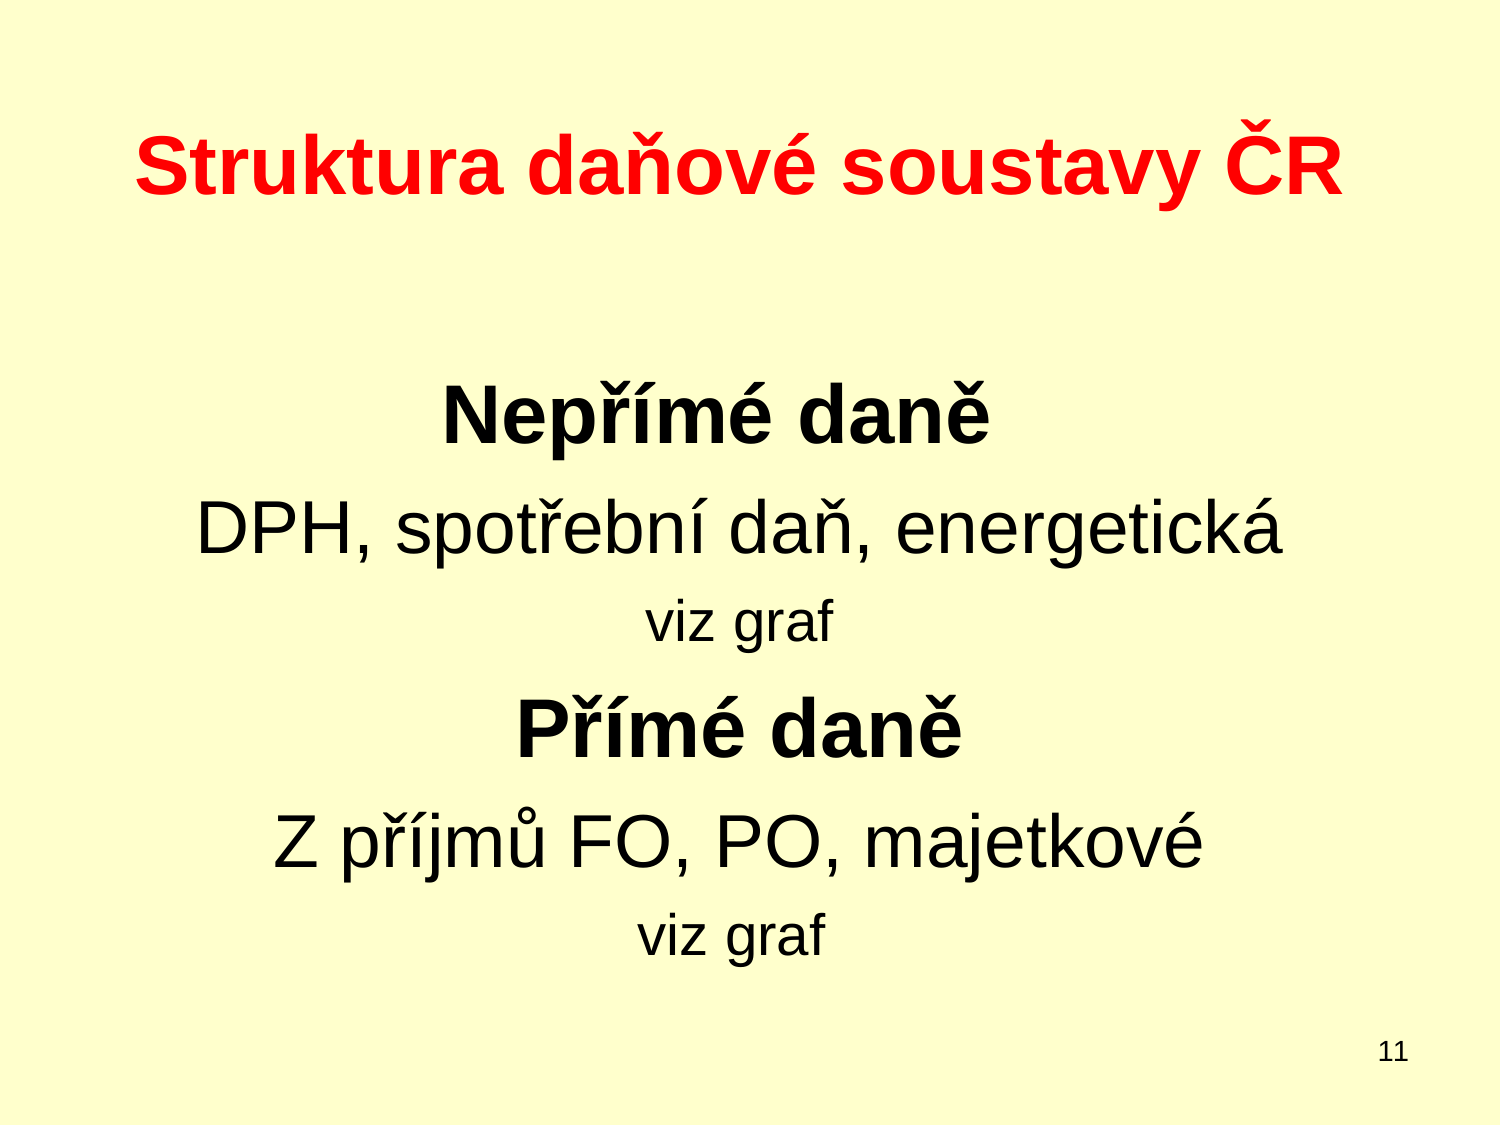

# Struktura daňové soustavy ČR
Nepřímé daně
DPH, spotřební daň, energetická
viz graf
Přímé daně
Z příjmů FO, PO, majetkové
viz graf